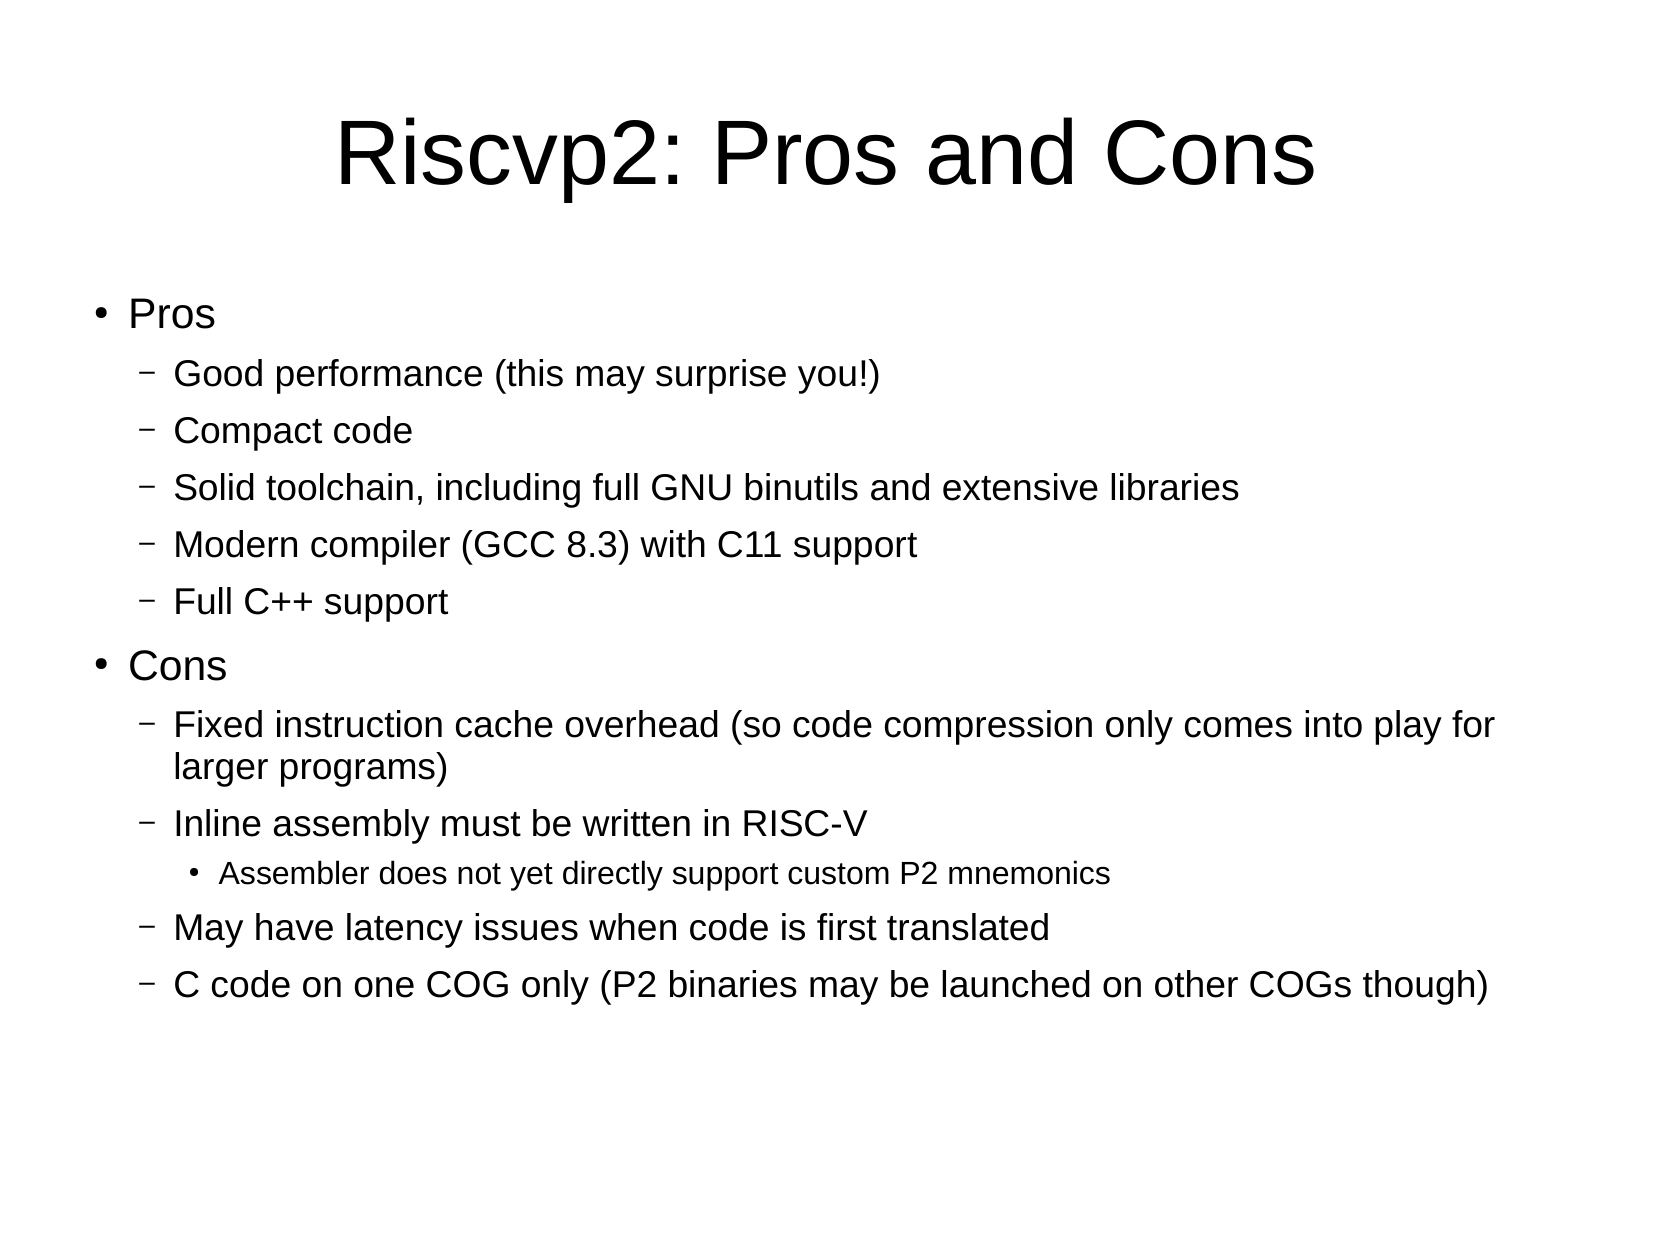

# Riscvp2: Pros and Cons
Pros
Good performance (this may surprise you!)
Compact code
Solid toolchain, including full GNU binutils and extensive libraries
Modern compiler (GCC 8.3) with C11 support
Full C++ support
Cons
Fixed instruction cache overhead (so code compression only comes into play for larger programs)
Inline assembly must be written in RISC-V
Assembler does not yet directly support custom P2 mnemonics
May have latency issues when code is first translated
C code on one COG only (P2 binaries may be launched on other COGs though)